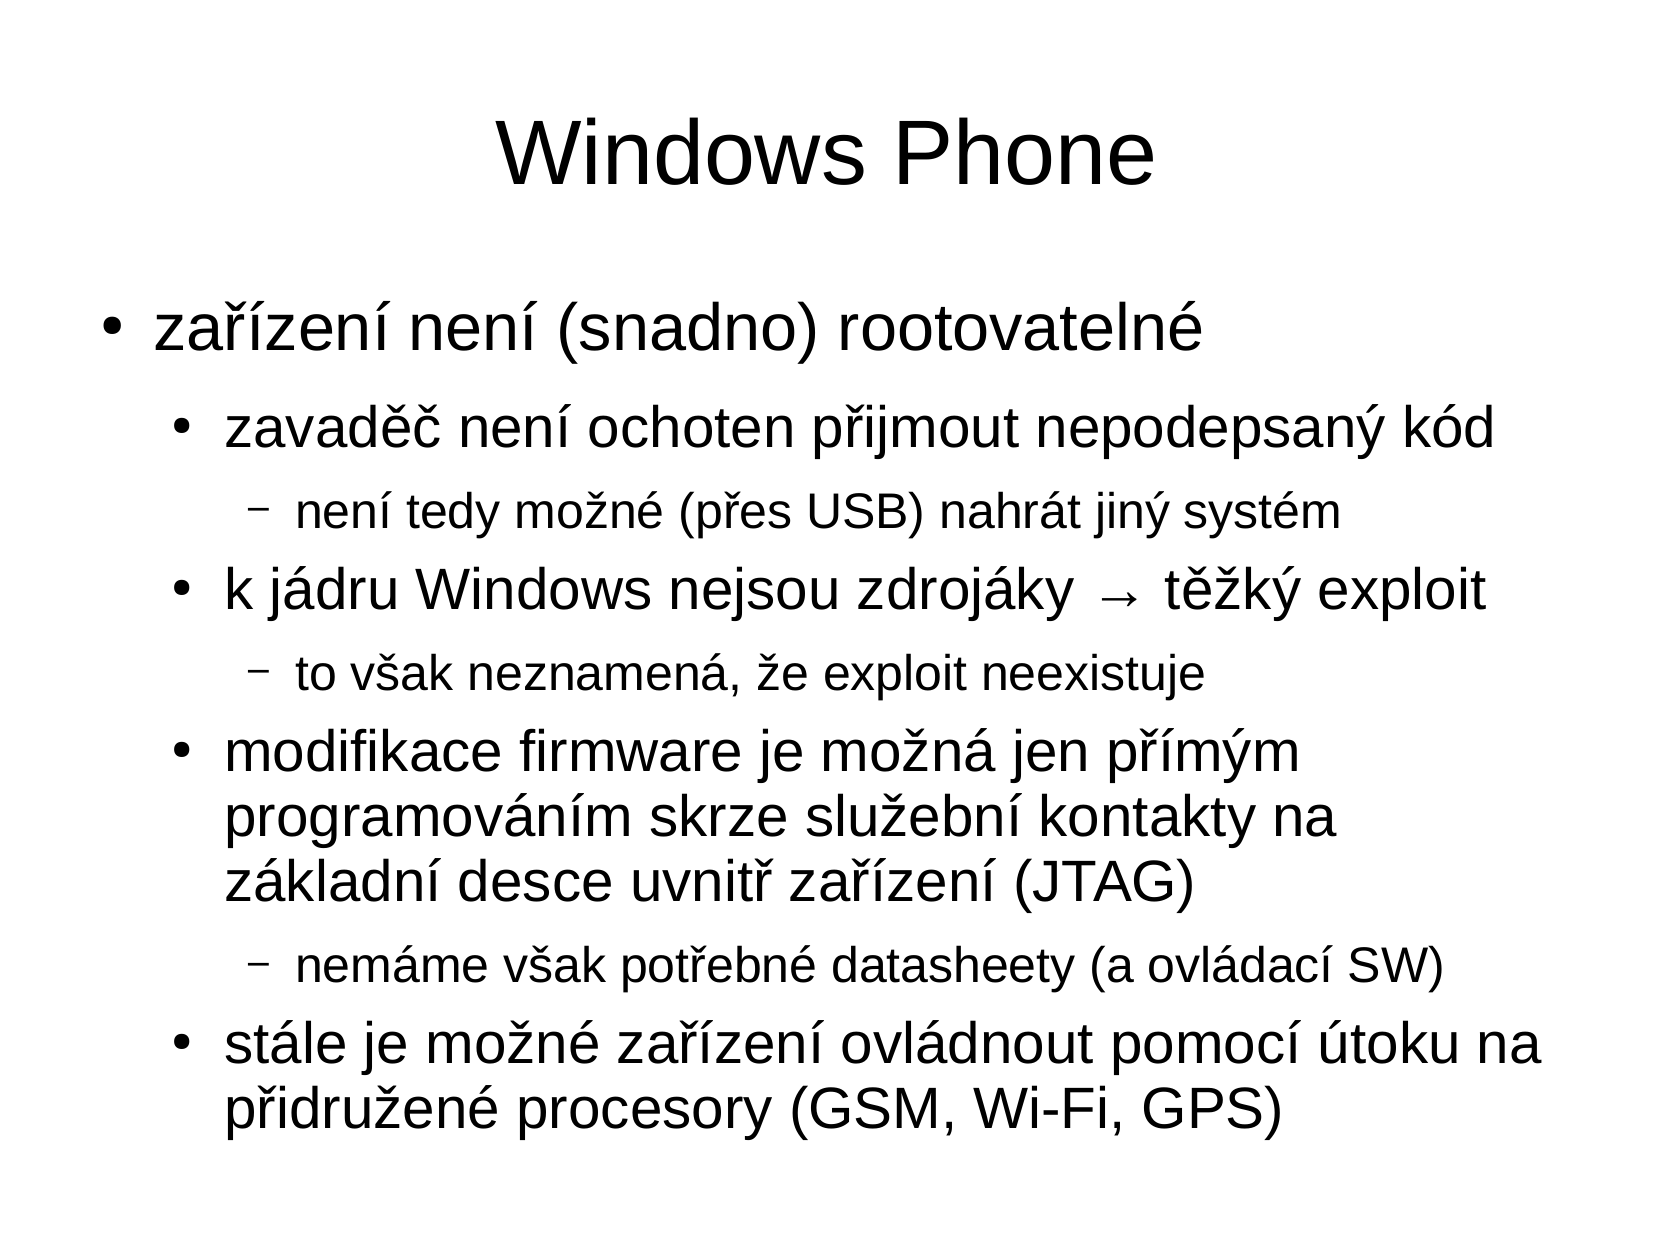

# Windows Phone
zařízení není (snadno) rootovatelné
zavaděč není ochoten přijmout nepodepsaný kód
není tedy možné (přes USB) nahrát jiný systém
k jádru Windows nejsou zdrojáky → těžký exploit
to však neznamená, že exploit neexistuje
modifikace firmware je možná jen přímým programováním skrze služební kontakty na základní desce uvnitř zařízení (JTAG)
nemáme však potřebné datasheety (a ovládací SW)
stále je možné zařízení ovládnout pomocí útoku na přidružené procesory (GSM, Wi-Fi, GPS)